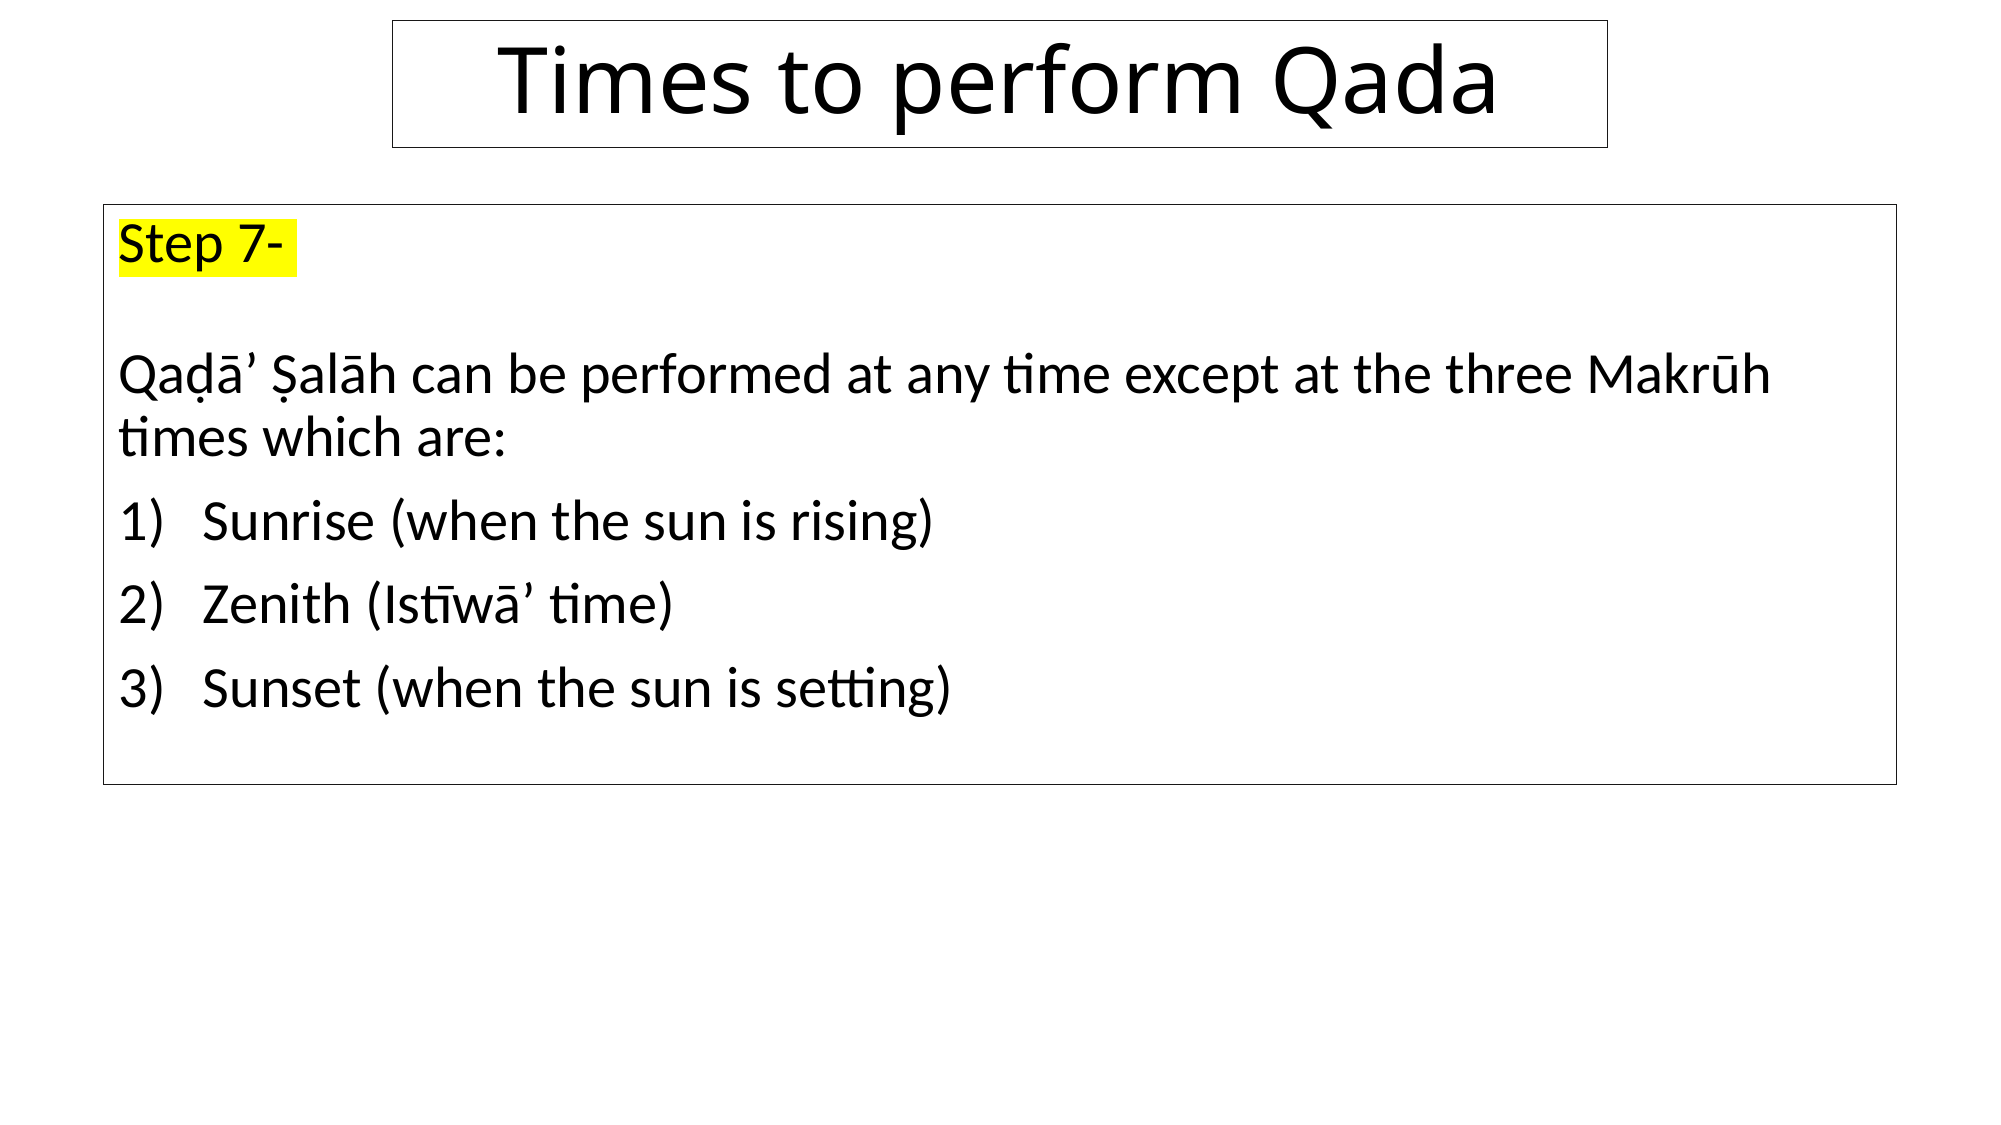

# Times to perform Qada
Step 7-
Qaḍā’ Ṣalāh can be performed at any time except at the three Makrūh times which are:
Sunrise (when the sun is rising)
Zenith (Istīwā’ time)
Sunset (when the sun is setting)